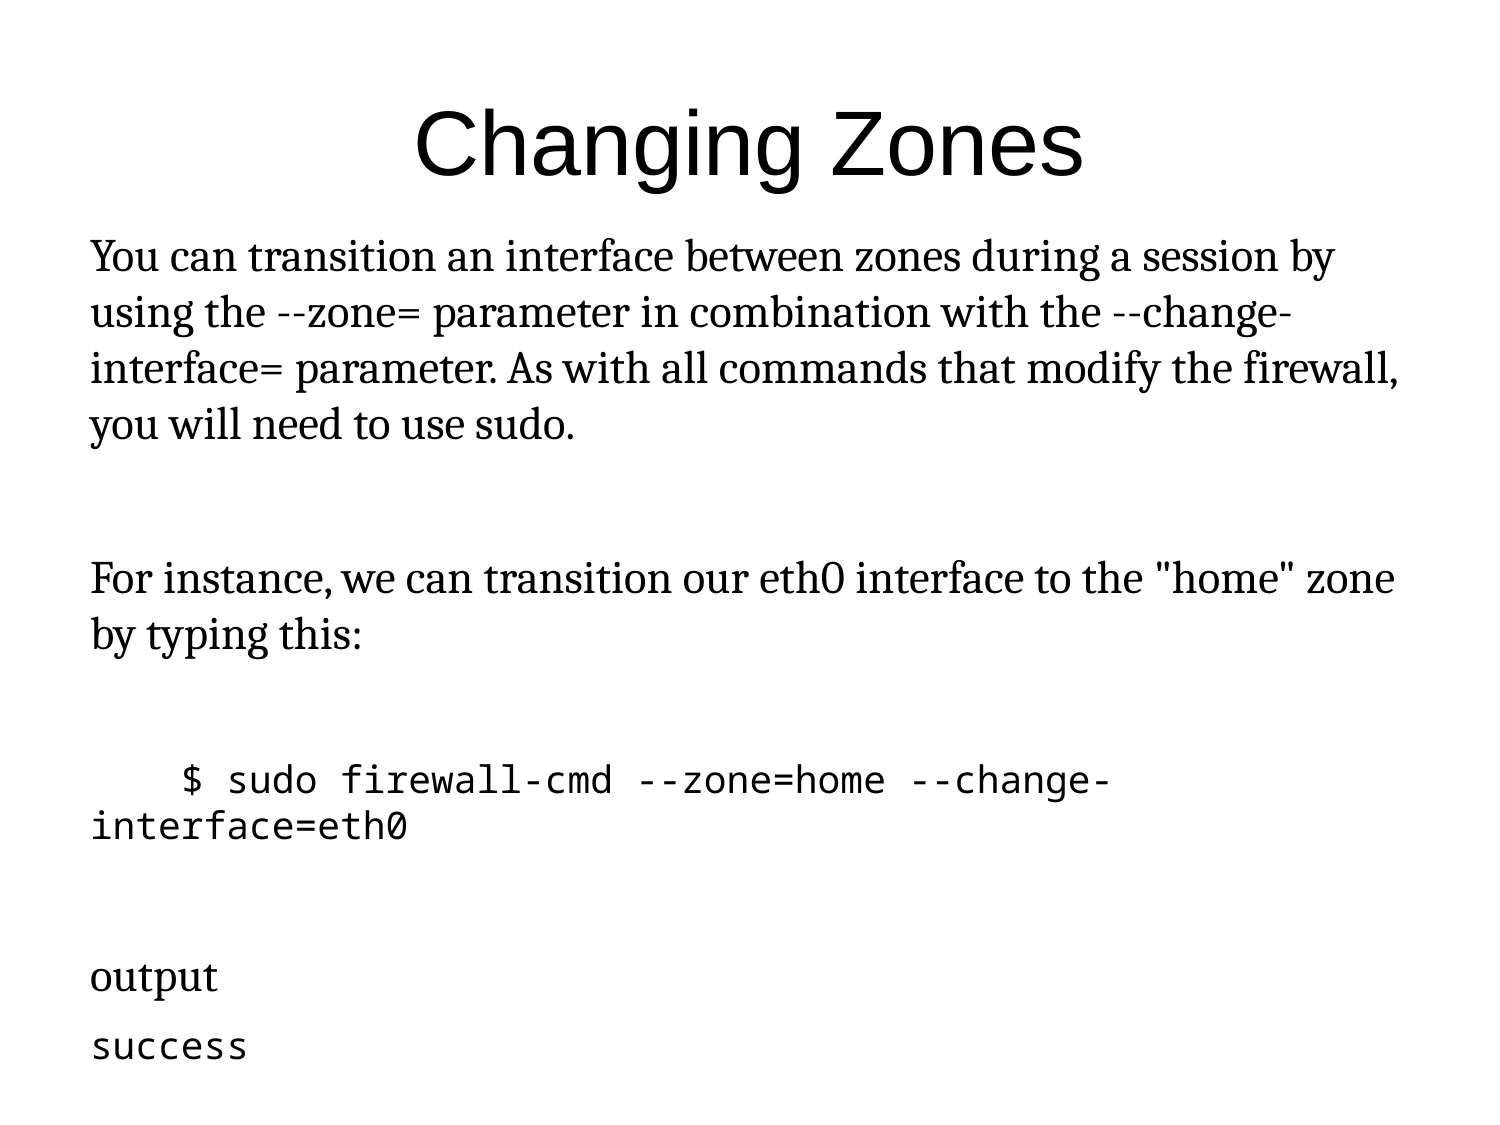

# Changing Zones
You can transition an interface between zones during a session by using the --zone= parameter in combination with the --change-interface= parameter. As with all commands that modify the firewall, you will need to use sudo.
For instance, we can transition our eth0 interface to the "home" zone by typing this:
 $ sudo firewall-cmd --zone=home --change-interface=eth0
output
success